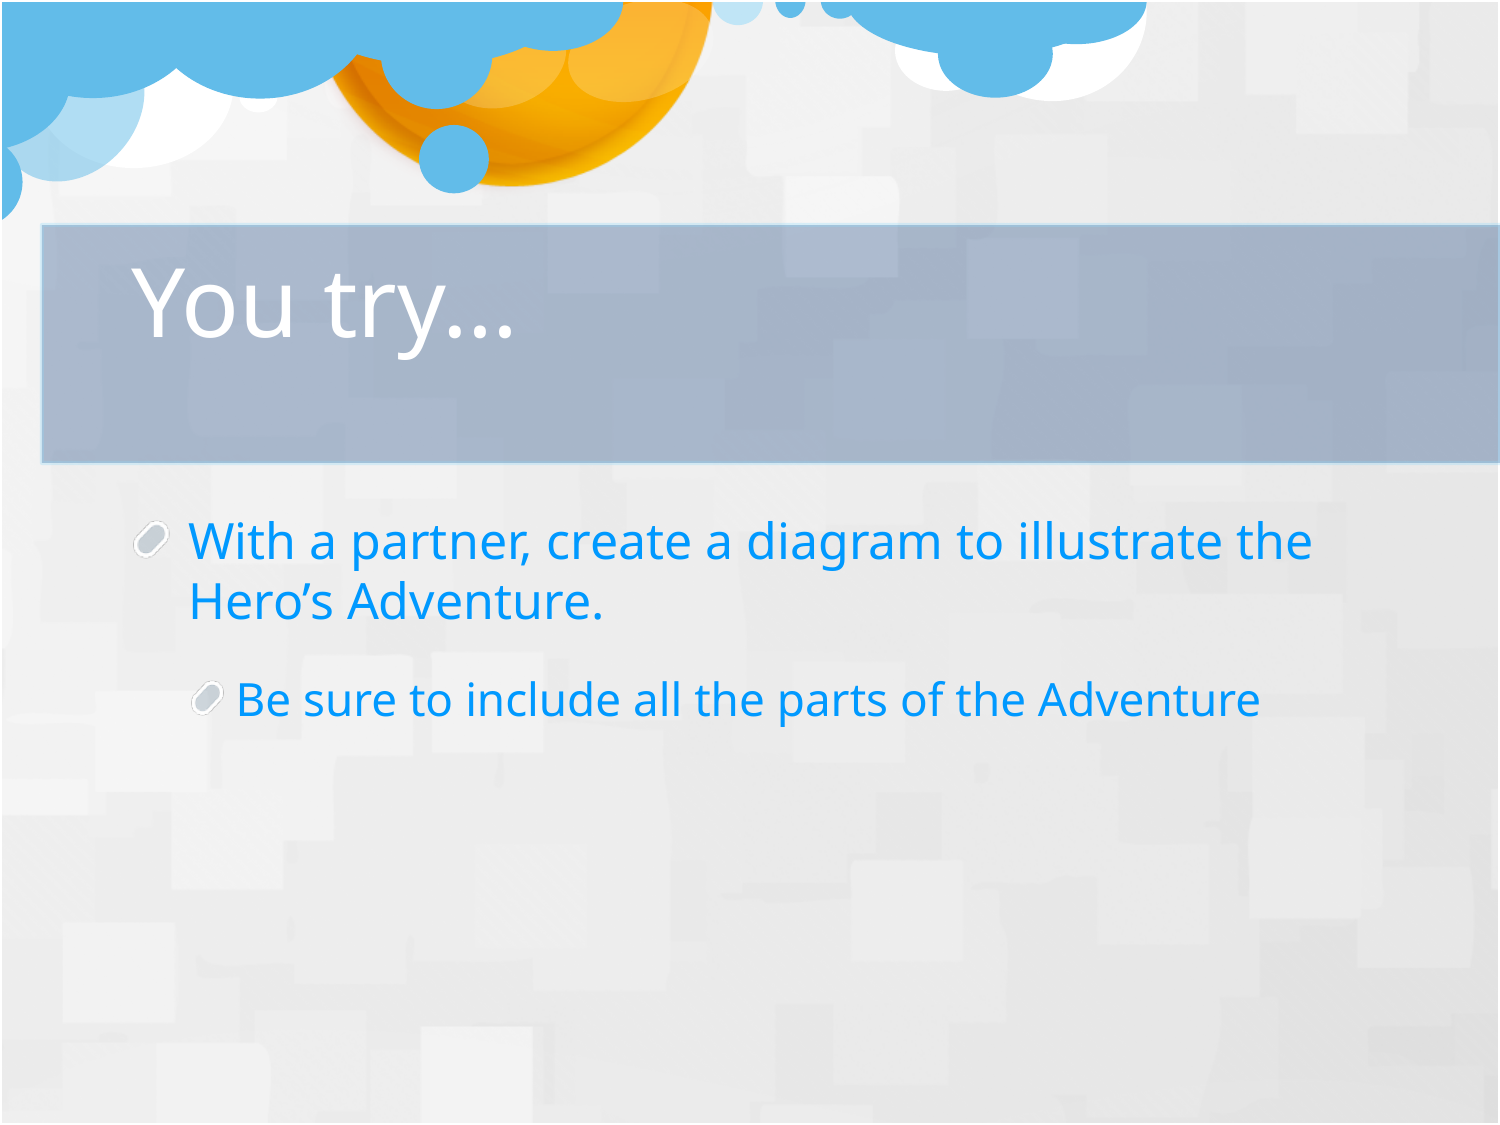

# You try…
With a partner, create a diagram to illustrate the Hero’s Adventure.
Be sure to include all the parts of the Adventure